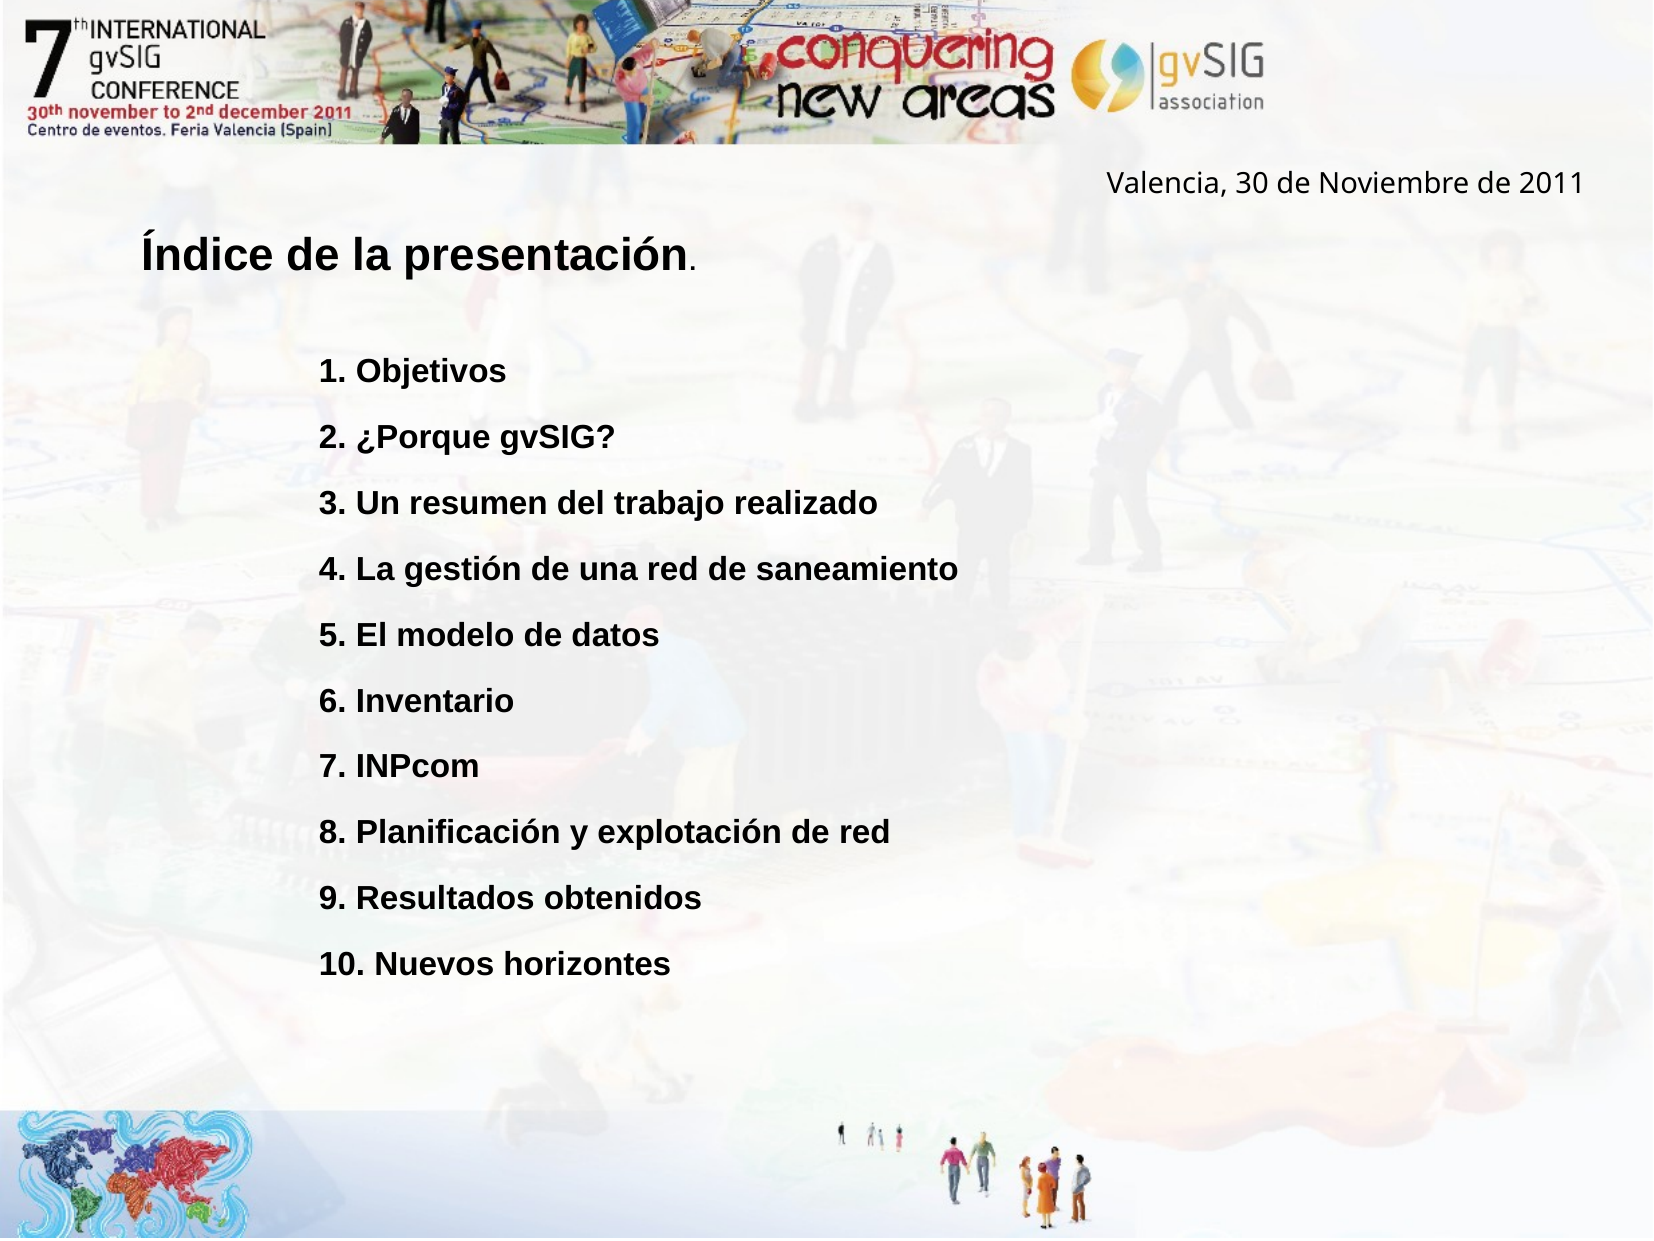

Valencia, 30 de Noviembre de 2011
# Índice de la presentación.
1. Objetivos
2. ¿Porque gvSIG?
3. Un resumen del trabajo realizado
4. La gestión de una red de saneamiento
5. El modelo de datos
6. Inventario
7. INPcom
8. Planificación y explotación de red
9. Resultados obtenidos
10. Nuevos horizontes